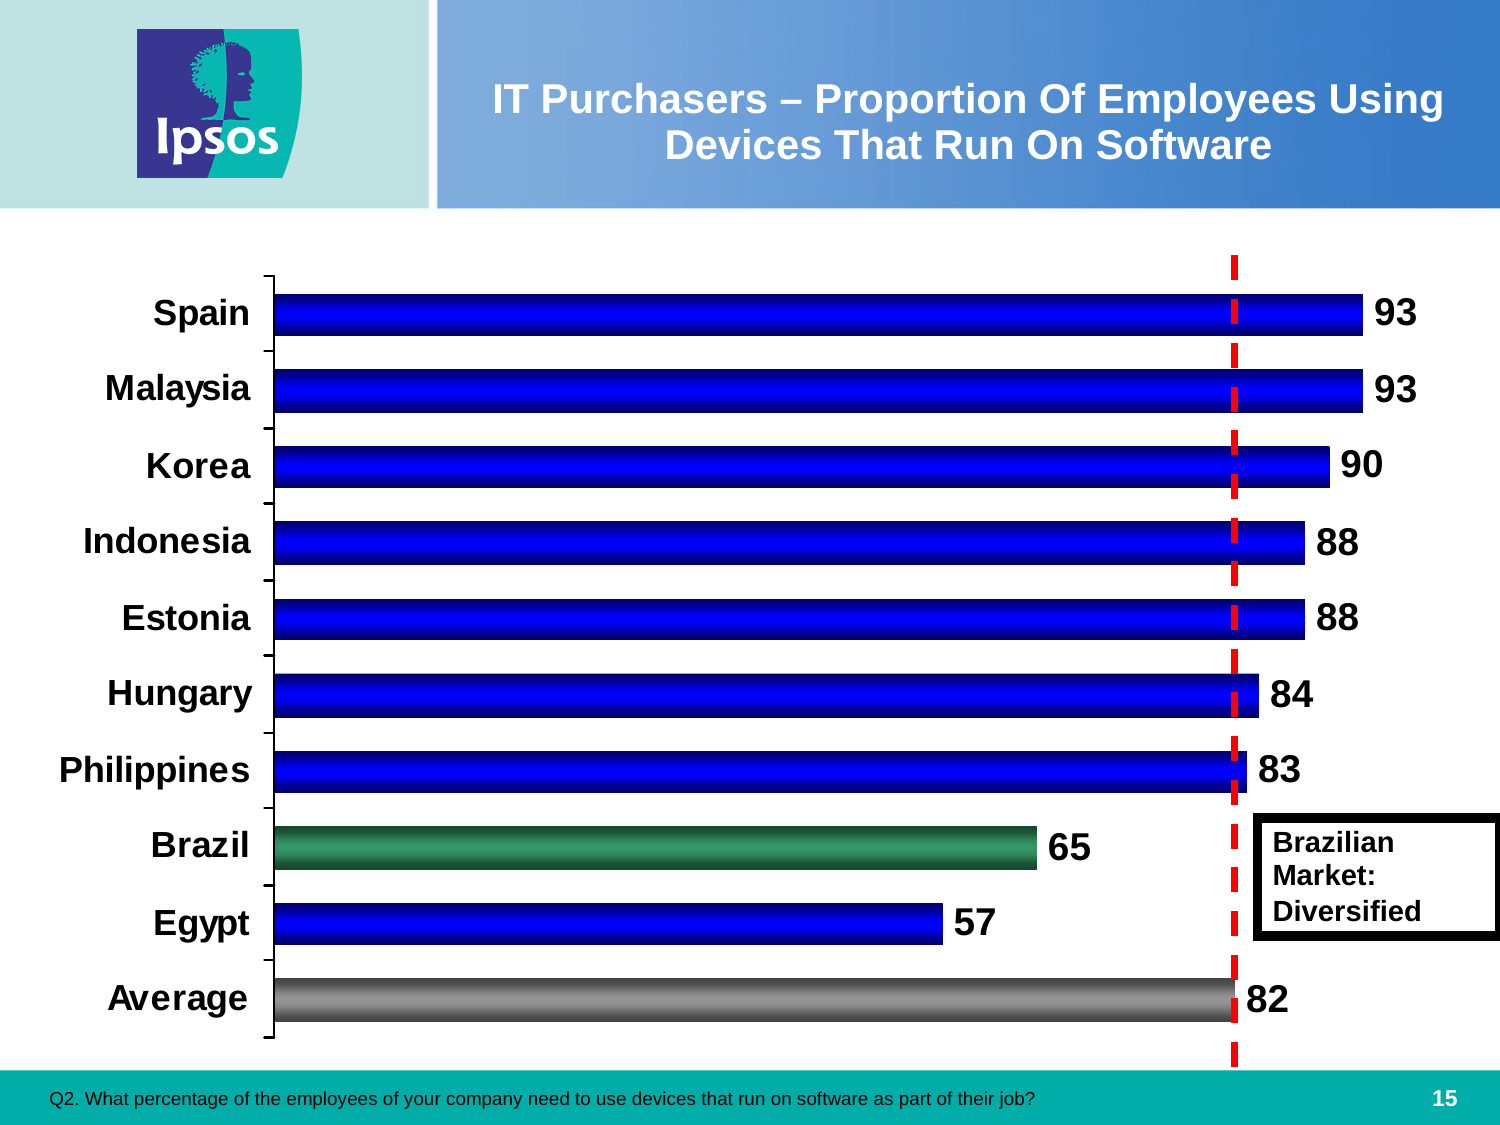

# IT Purchasers – Proportion Of Employees Using Devices That Run On Software
Brazilian Market: Diversified
 Q2. What percentage of the employees of your company need to use devices that run on software as part of their job?